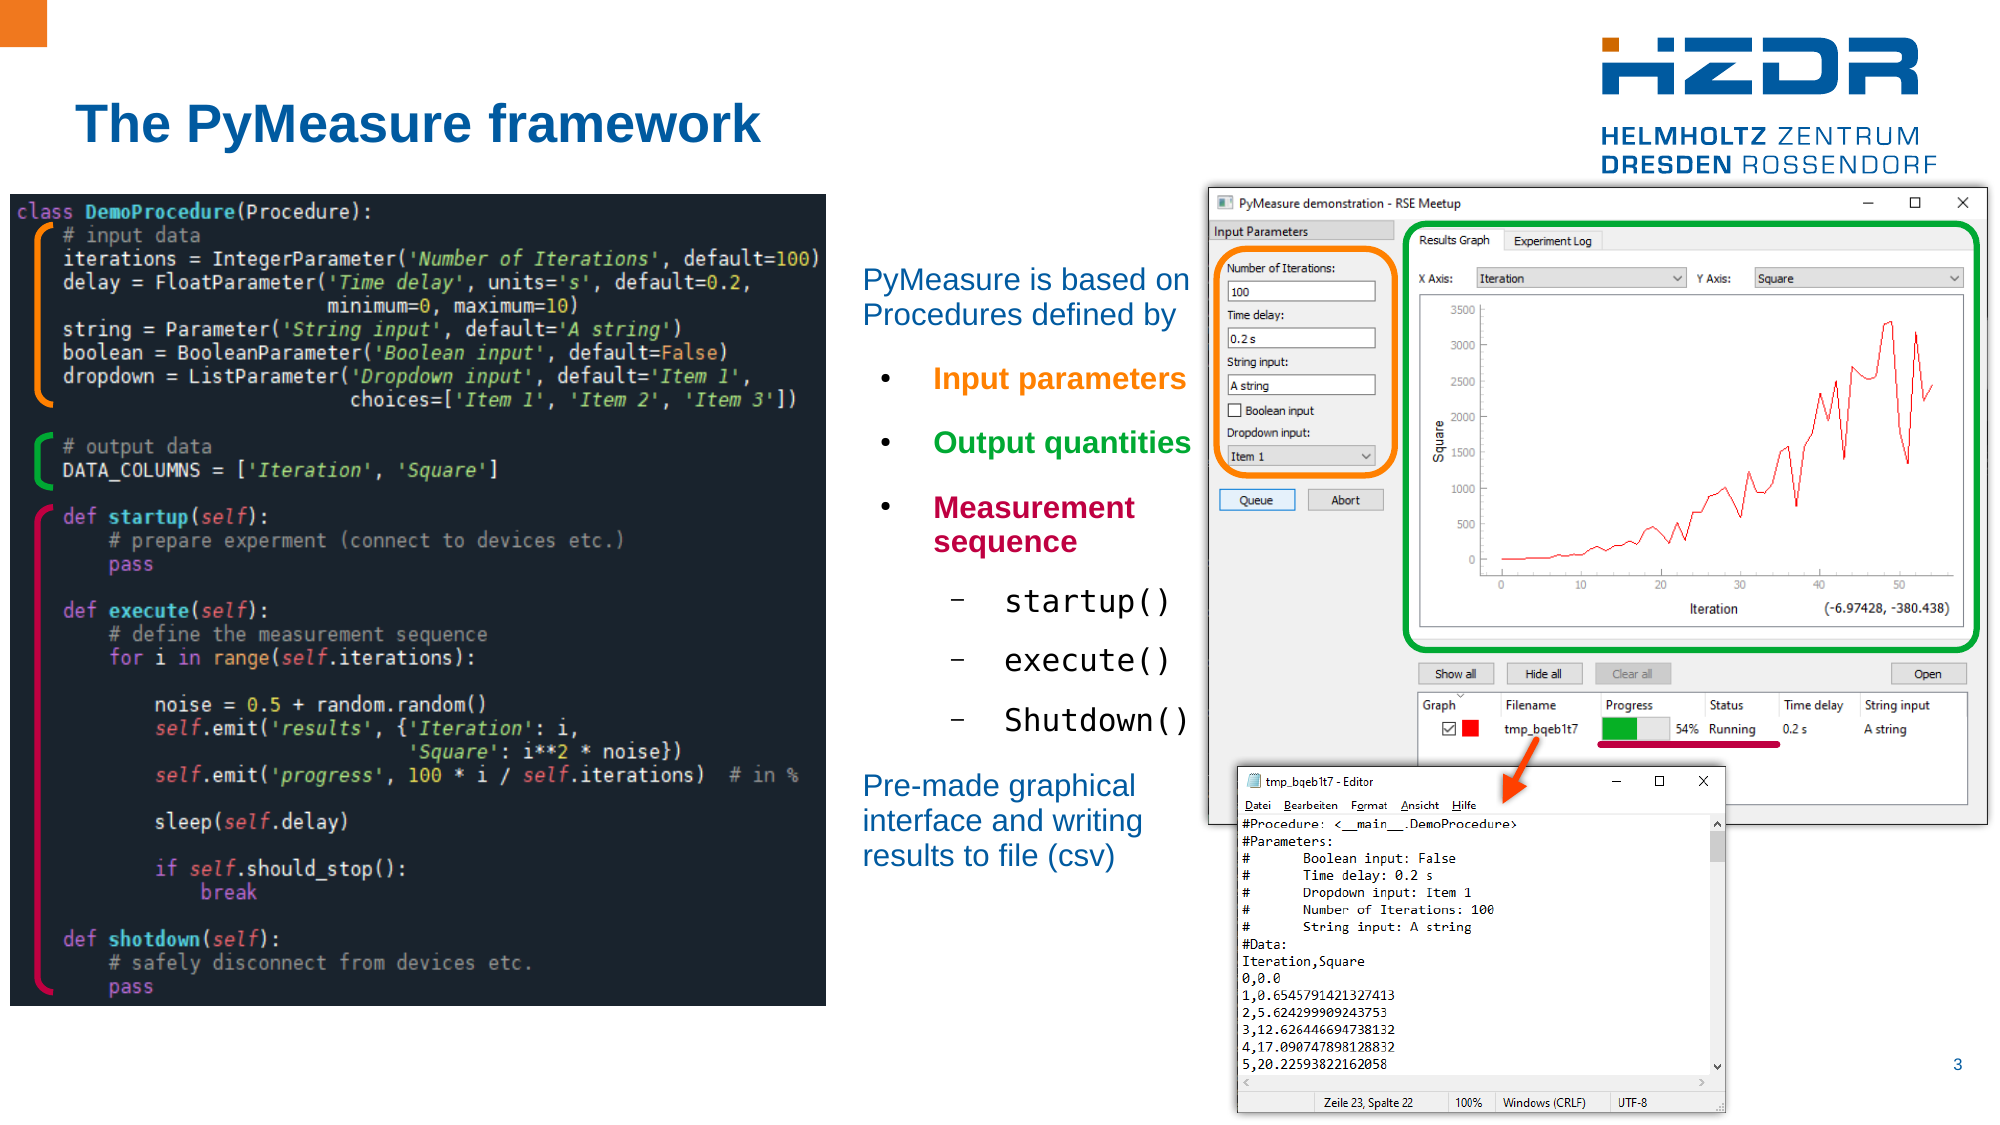

# The PyMeasure framework
PyMeasure is based on
Procedures defined by
Input parameters
Output quantities
Measurement sequence
startup()
execute()
Shutdown()
Pre-made graphical interface and writing results to file (csv)